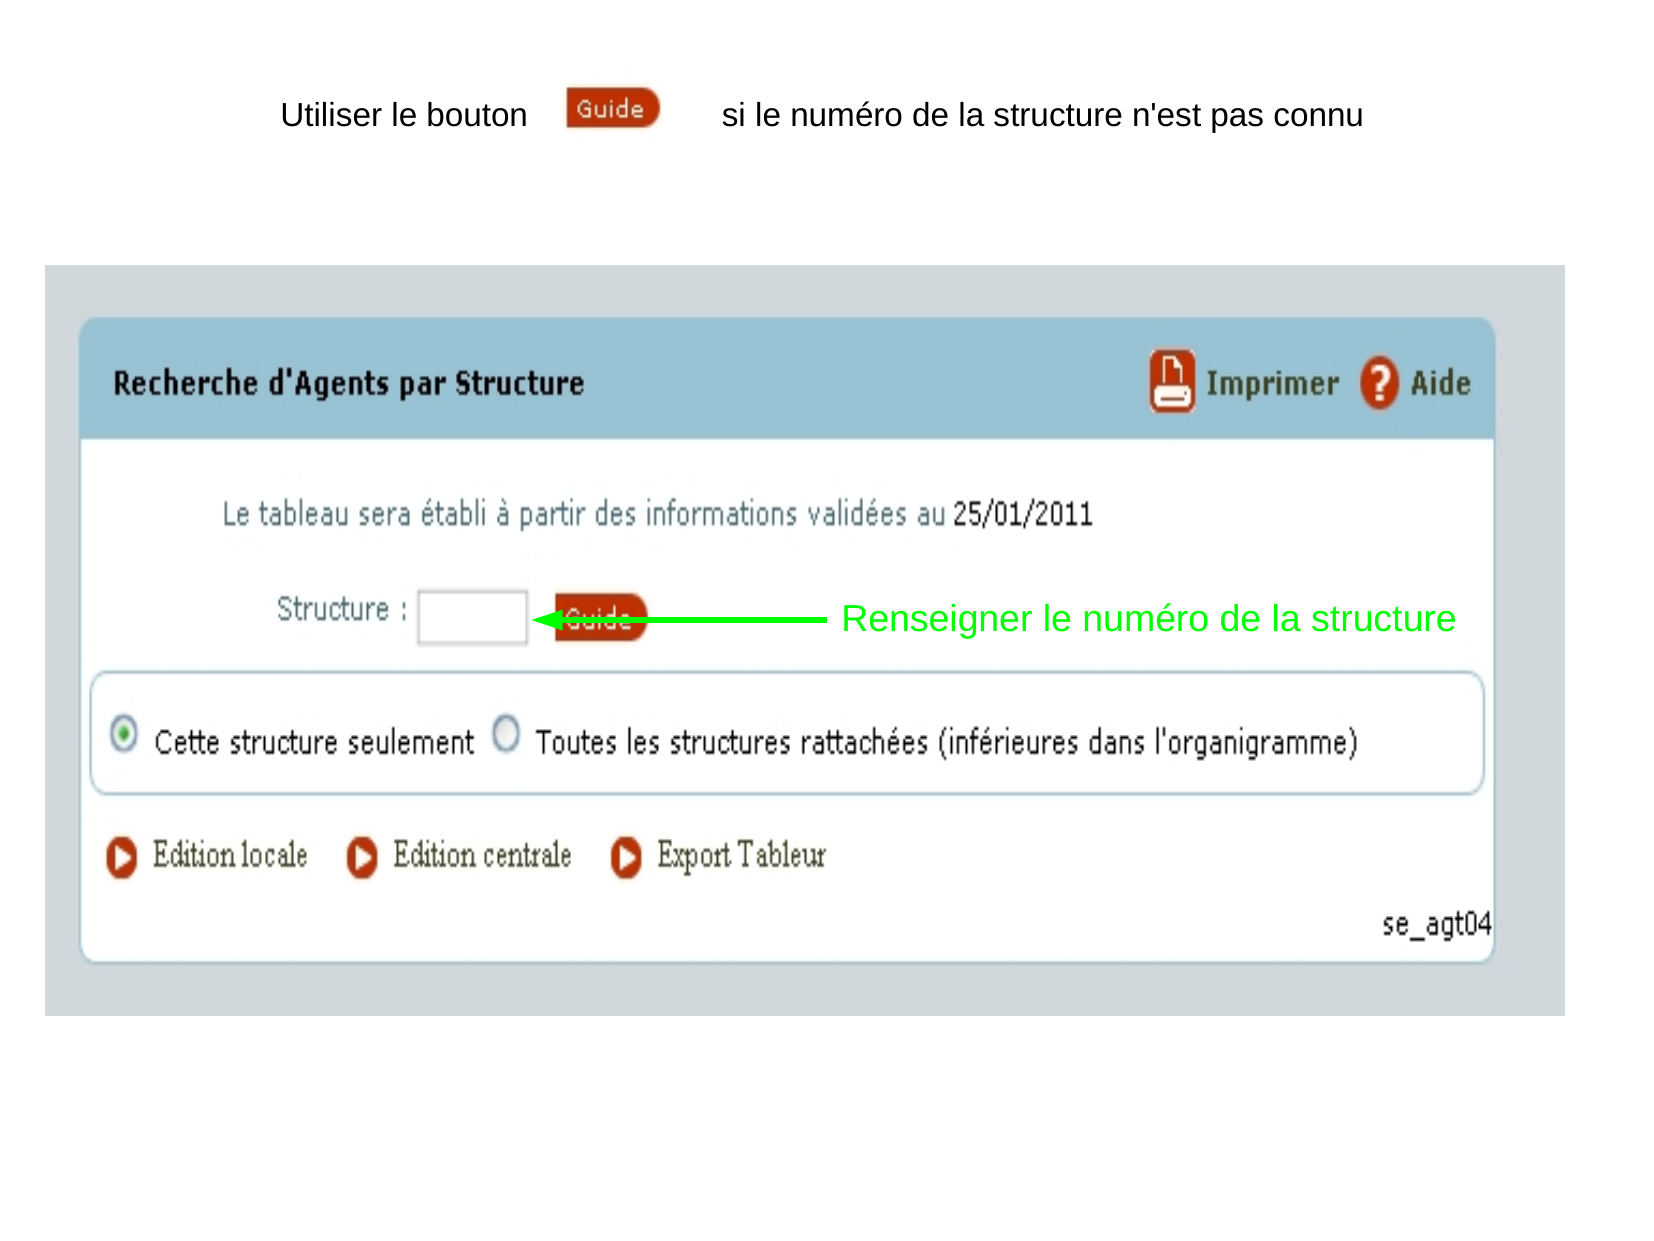

Utiliser le bouton si le numéro de la structure n'est pas connu
Renseigner le numéro de la structure